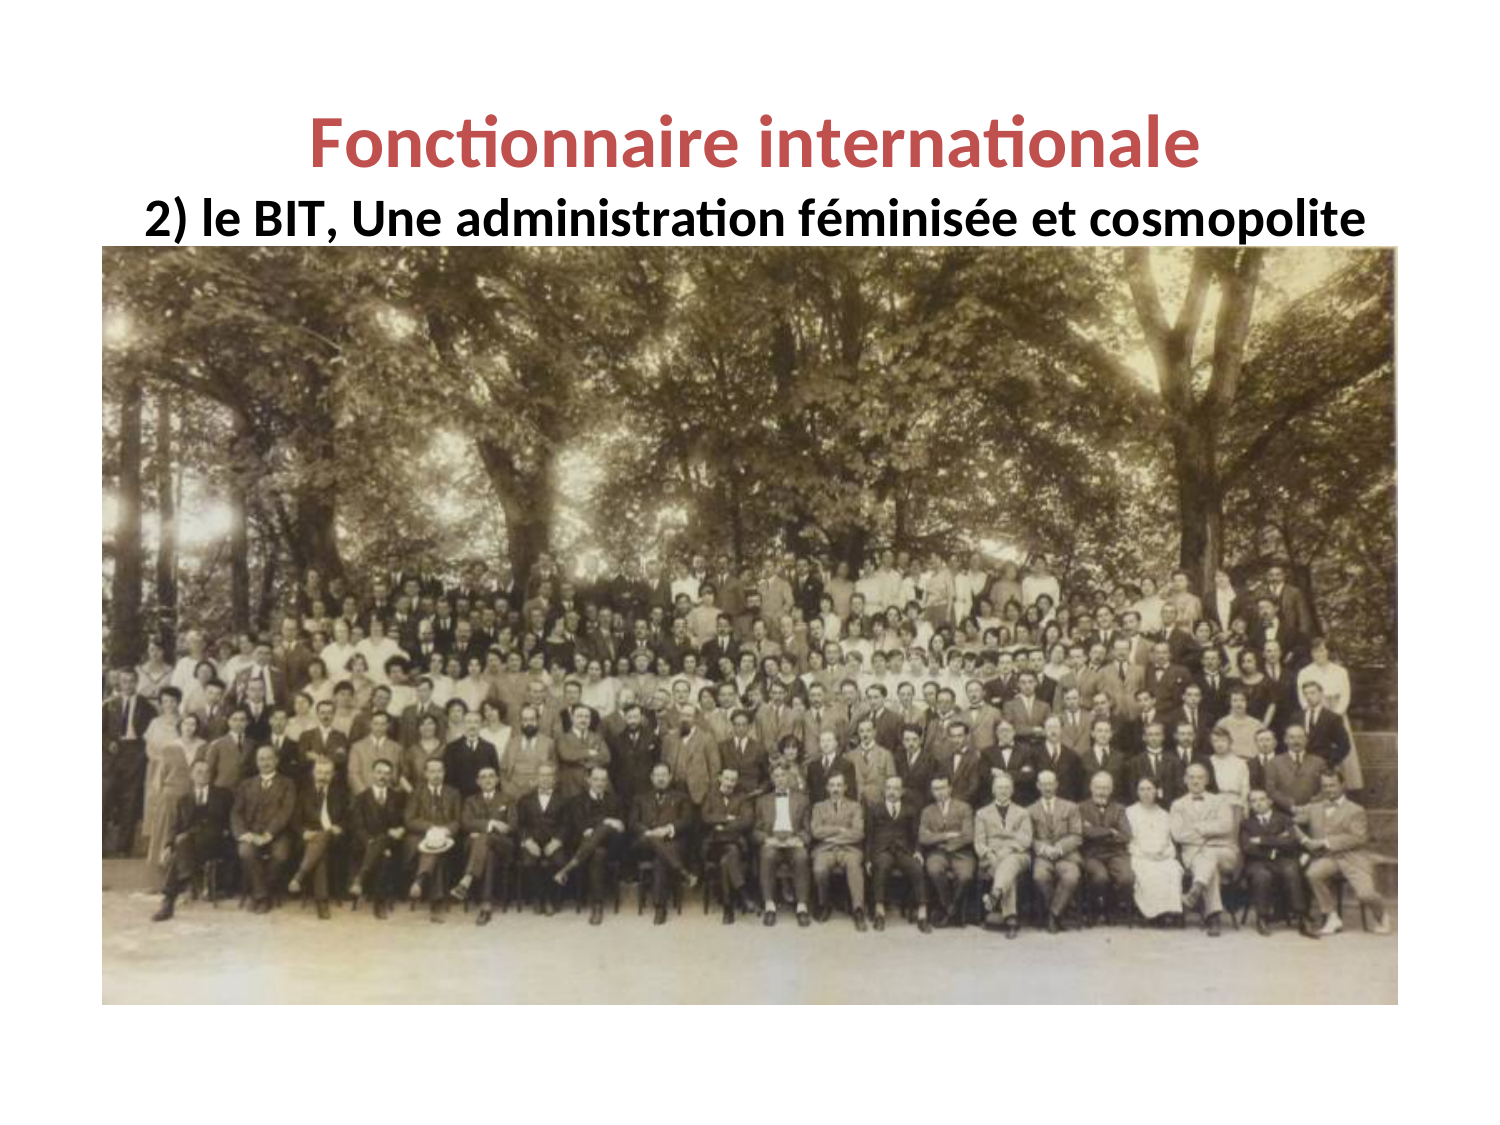

# Fonctionnaire internationale 2) le BIT, Une administration féminisée et cosmopolite